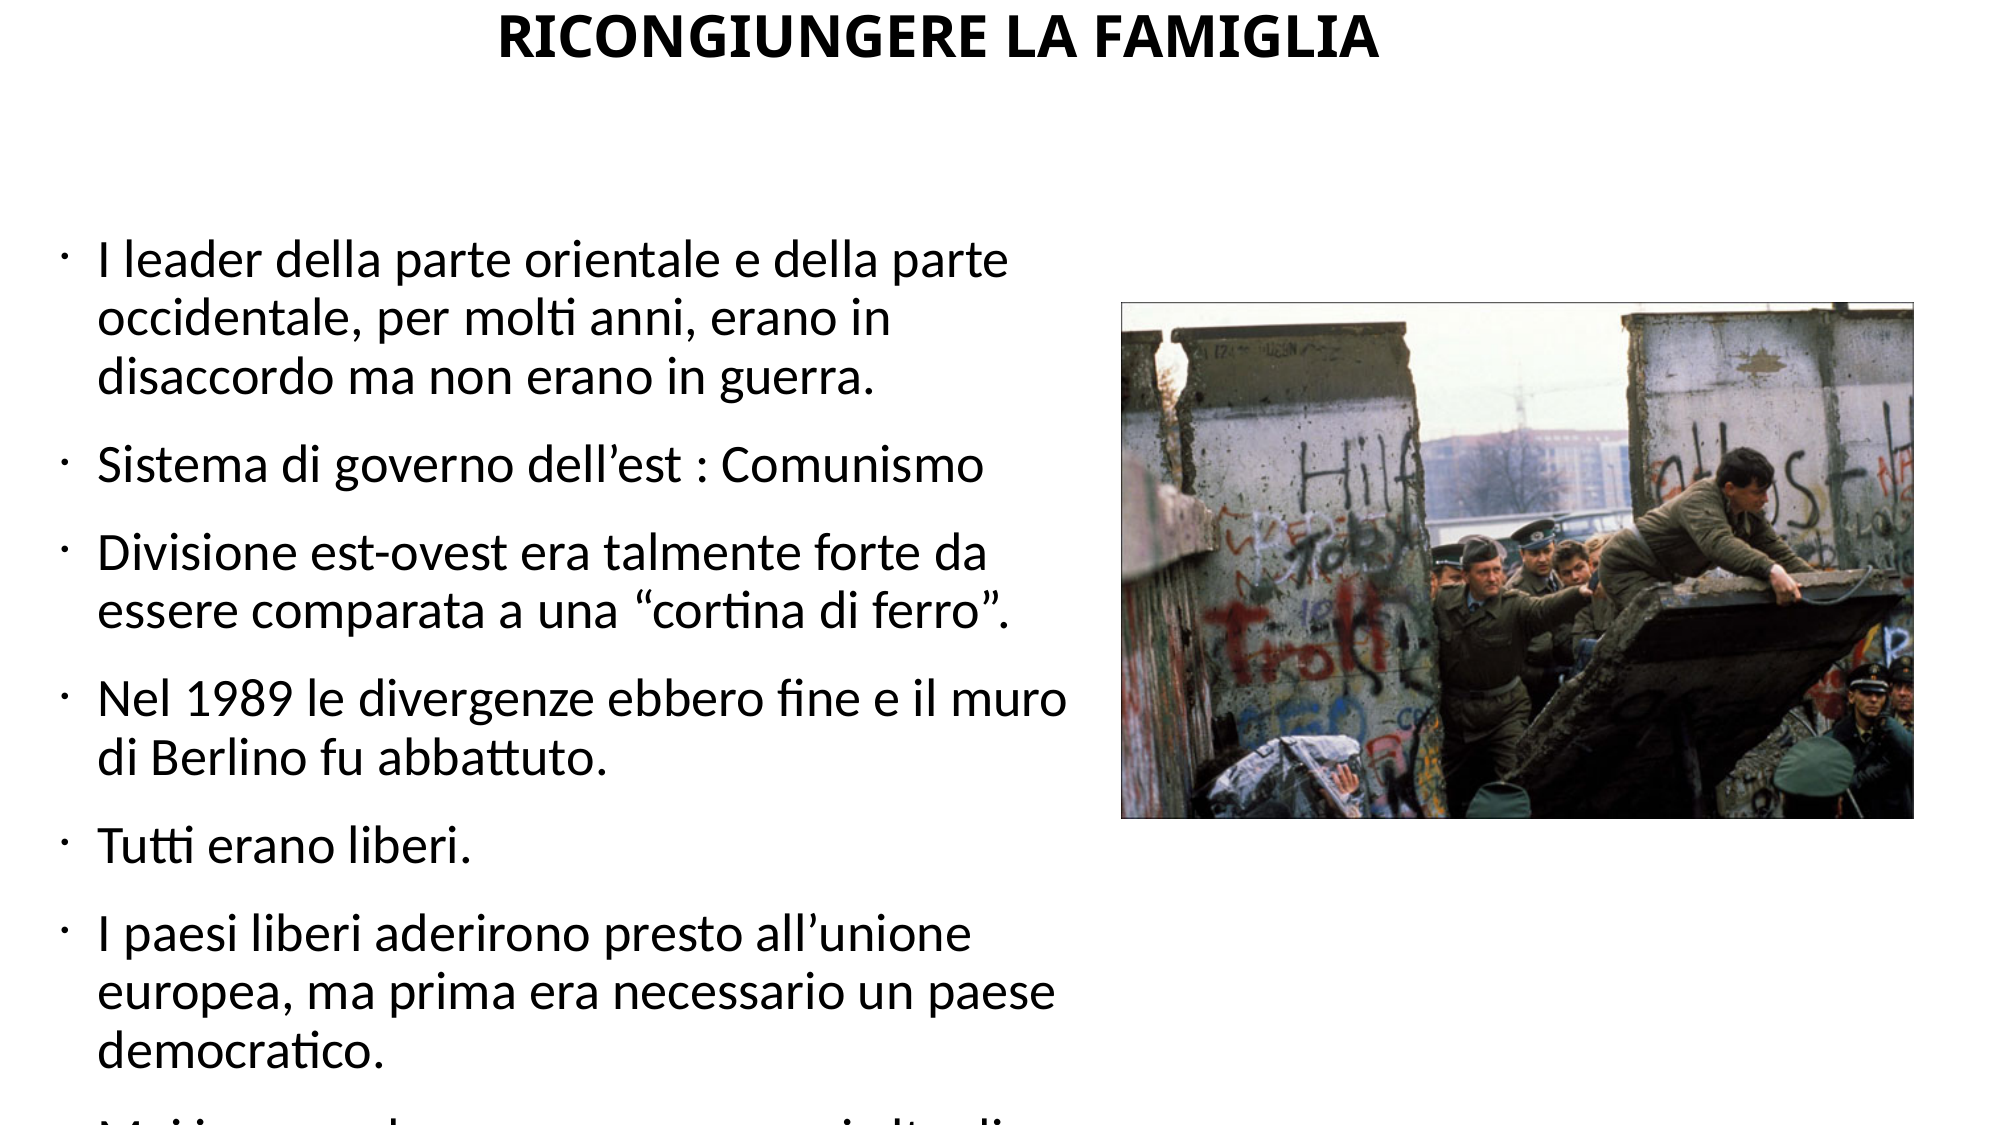

# RICONGIUNGERE LA FAMIGLIA
I leader della parte orientale e della parte occidentale, per molti anni, erano in disaccordo ma non erano in guerra.
Sistema di governo dell’est : Comunismo
Divisione est-ovest era talmente forte da essere comparata a una “cortina di ferro”.
Nel 1989 le divergenze ebbero fine e il muro di Berlino fu abbattuto.
Tutti erano liberi.
I paesi liberi aderirono presto all’unione europea, ma prima era necessario un paese democratico.
Mai in precedenza un numero cosi alto di paesi aveva aderito all’UE in un così breve periodo.